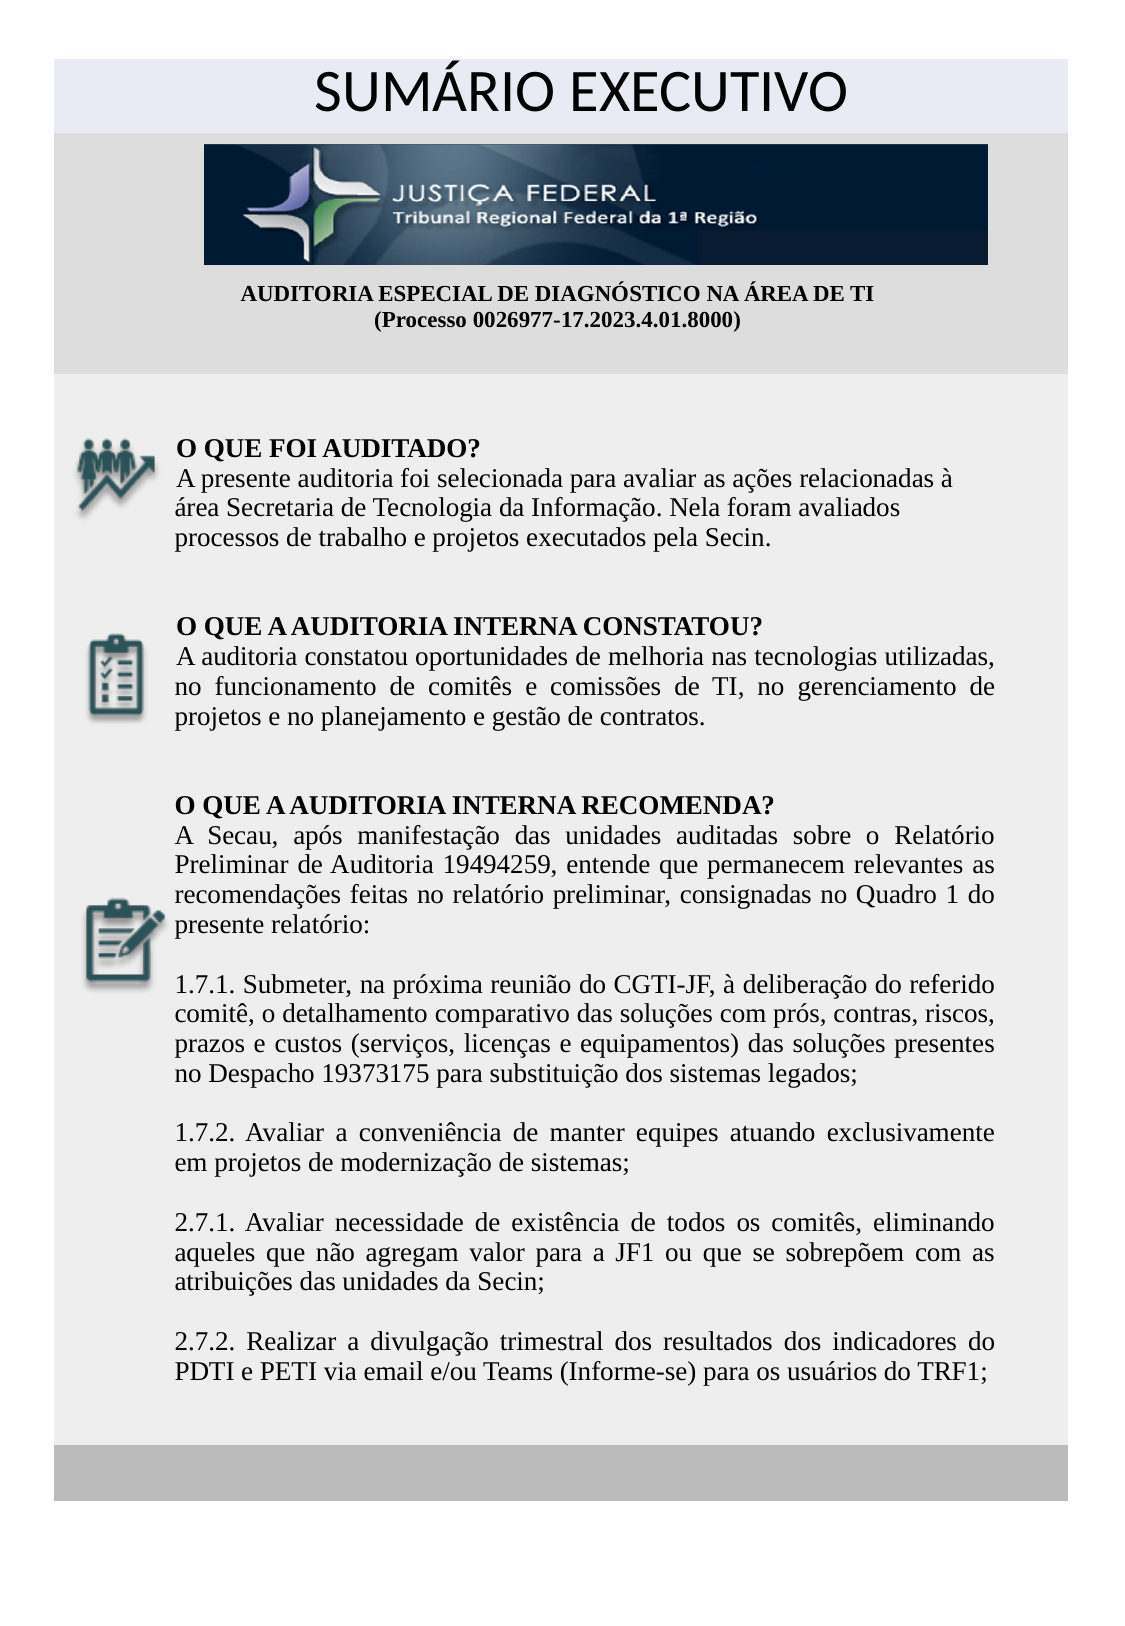

| SUMÁRIO EXECUTIVO | | |
| --- | --- | --- |
| AUDITORIA ESPECIAL DE DIAGNÓSTICO NA ÁREA DE TI (Processo 0026977-17.2023.4.01.8000) | | |
| | O QUE FOI AUDITADO? A presente auditoria foi selecionada para avaliar as ações relacionadas à área Secretaria de Tecnologia da Informação. Nela foram avaliados processos de trabalho e projetos executados pela Secin. O QUE A AUDITORIA INTERNA CONSTATOU? A auditoria constatou oportunidades de melhoria nas tecnologias utilizadas, no funcionamento de comitês e comissões de TI, no gerenciamento de projetos e no planejamento e gestão de contratos. O QUE A AUDITORIA INTERNA RECOMENDA? A Secau, após manifestação das unidades auditadas sobre o Relatório Preliminar de Auditoria 19494259, entende que permanecem relevantes as recomendações feitas no relatório preliminar, consignadas no Quadro 1 do presente relatório: 1.7.1. Submeter, na próxima reunião do CGTI-JF, à deliberação do referido comitê, o detalhamento comparativo das soluções com prós, contras, riscos, prazos e custos (serviços, licenças e equipamentos) das soluções presentes no Despacho 19373175 para substituição dos sistemas legados; 1.7.2. Avaliar a conveniência de manter equipes atuando exclusivamente em projetos de modernização de sistemas; 2.7.1. Avaliar necessidade de existência de todos os comitês, eliminando aqueles que não agregam valor para a JF1 ou que se sobrepõem com as atribuições das unidades da Secin; 2.7.2. Realizar a divulgação trimestral dos resultados dos indicadores do PDTI e PETI via email e/ou Teams (Informe-se) para os usuários do TRF1; | |
| | | |